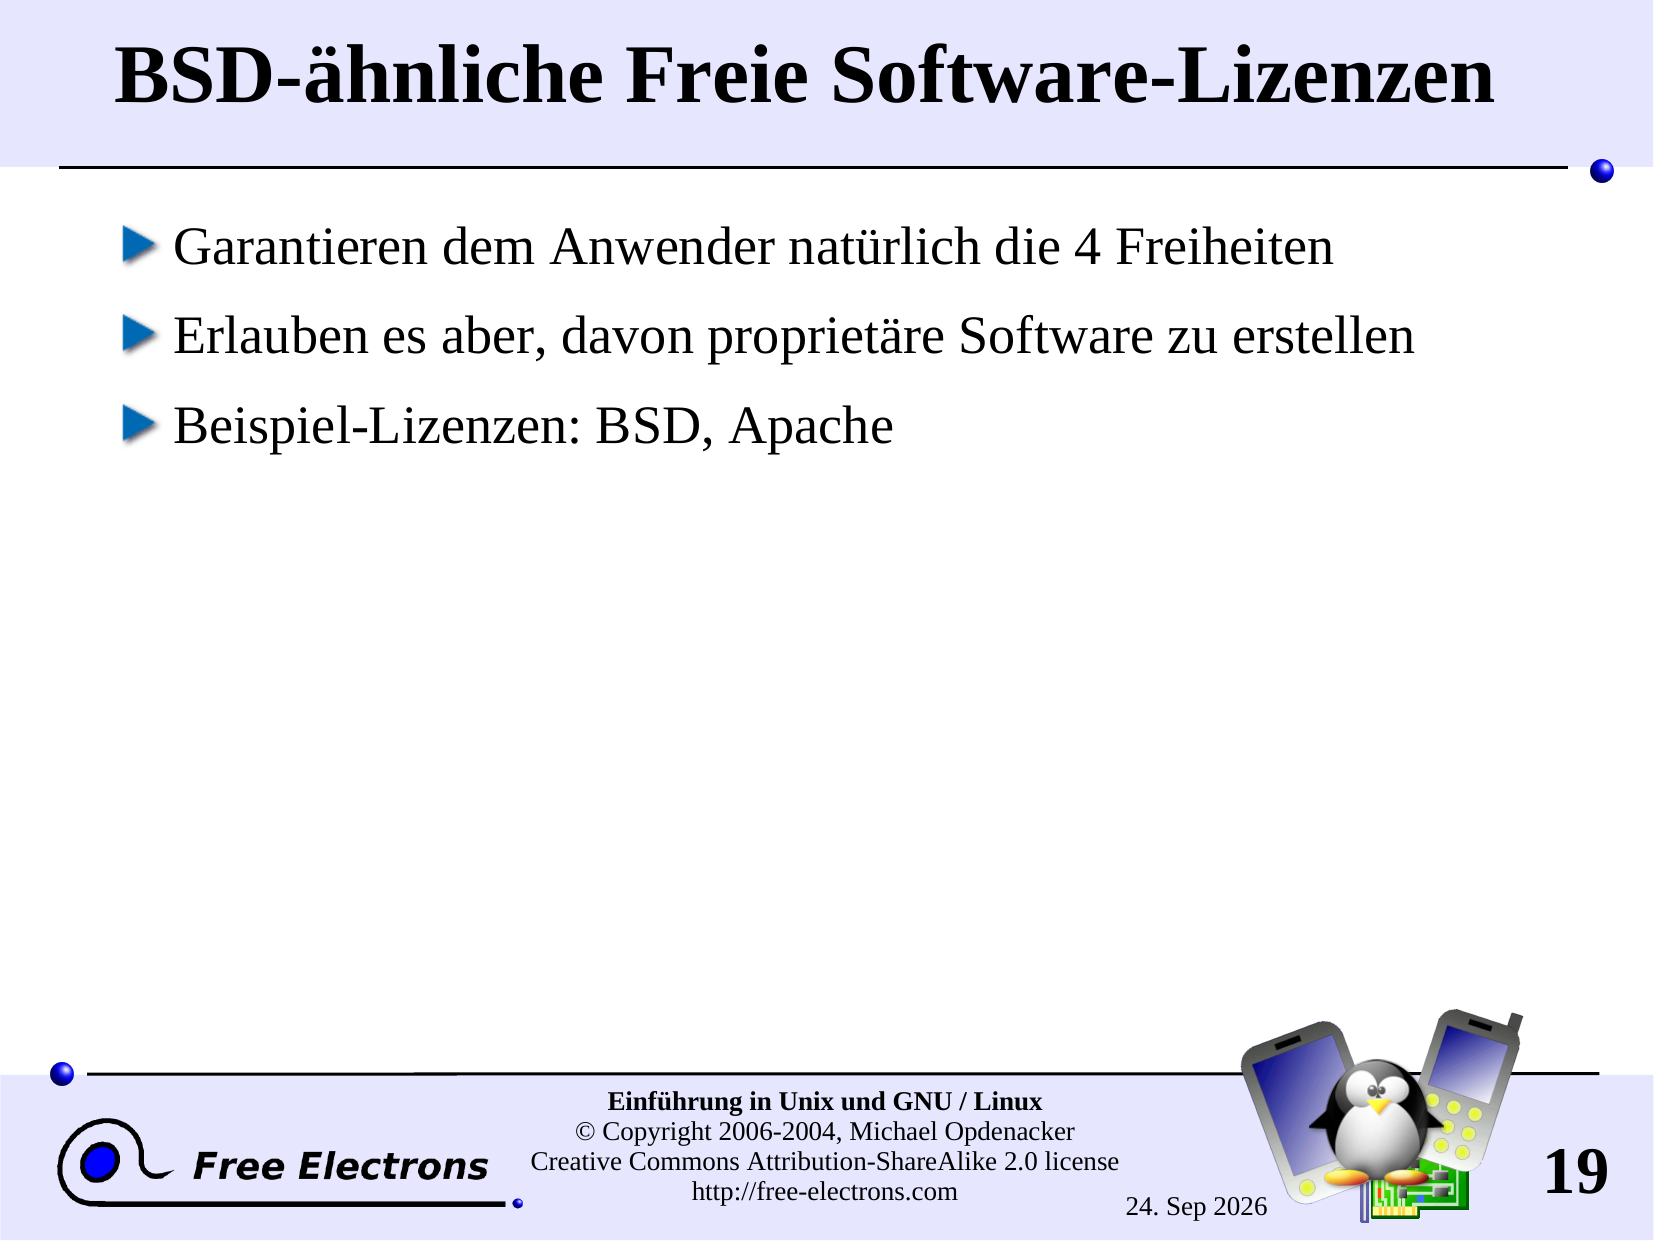

# BSD-ähnliche Freie Software-Lizenzen
Garantieren dem Anwender natürlich die 4 Freiheiten
Erlauben es aber, davon proprietäre Software zu erstellen
Beispiel-Lizenzen: BSD, Apache